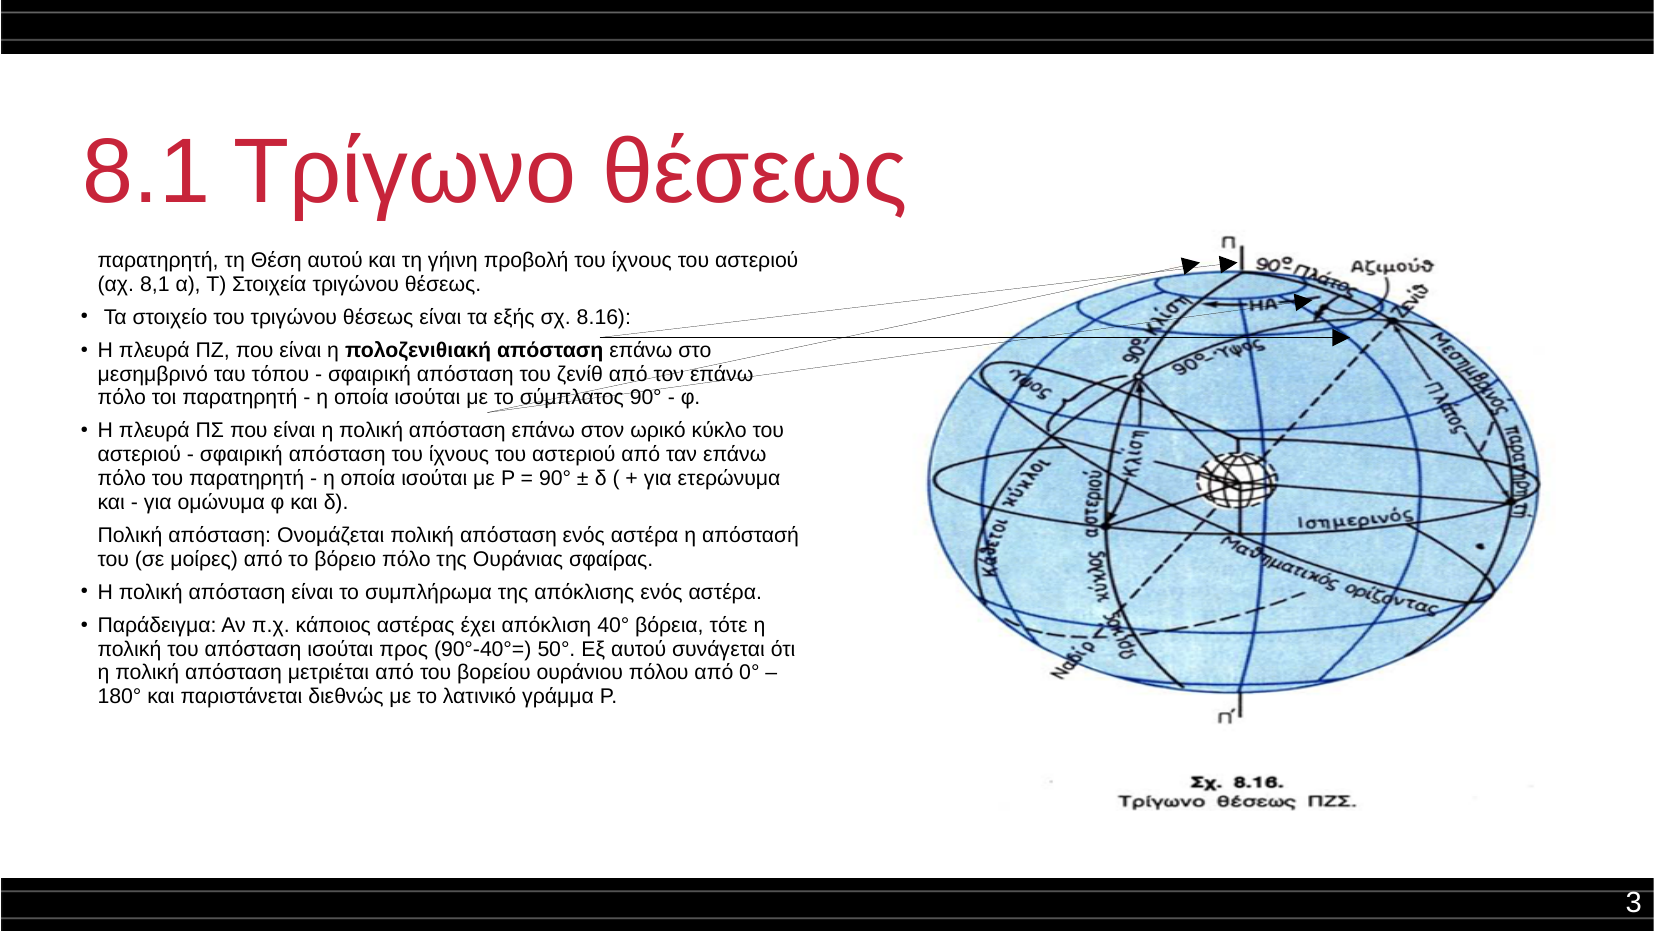

# 8.1 Τρίγωνο θέσεως
παρατηρητή, τη Θέση αυτού και τη γήινη προβολή του ίχνους του αστεριού (αχ. 8,1 α), Τ) Στοιχεία τριγώνου θέσεως.
 Τα στοιχείο του τριγώνου θέσεως είναι τα εξής σχ. 8.16):
Η πλευρά ΠΖ, που είναι η πολοζενιθιακή απόσταση επάνω στο μεσημβρινό ταυ τόπου - σφαιρική απόσταση του ζενίθ από τον επάνω πόλο τοι παρατηρητή - η οποία ισούται με το σύμπλατος 90° - φ.
Η πλευρά ΠΣ που είναι η πολική απόσταση επάνω στον ωρικό κύκλο του αστεριού - σφαιρική απόσταση του ίχνους του αστεριού από ταν επάνω πόλο του παρατηρητή - η οποία ισούται με Ρ = 90° ± δ ( + για ετερώνυμα και - για ομώνυμα φ και δ).
Πολική απόσταση: Ονομάζεται πολική απόσταση ενός αστέρα η απόστασή του (σε μοίρες) από το βόρειο πόλο της Ουράνιας σφαίρας.
Η πολική απόσταση είναι το συμπλήρωμα της απόκλισης ενός αστέρα.
Παράδειγμα: Αν π.χ. κάποιος αστέρας έχει απόκλιση 40° βόρεια, τότε η πολική του απόσταση ισούται προς (90°-40°=) 50°. Εξ αυτού συνάγεται ότι η πολική απόσταση μετριέται από του βορείου ουράνιου πόλου από 0° – 180° και παριστάνεται διεθνώς με το λατινικό γράμμα Ρ.